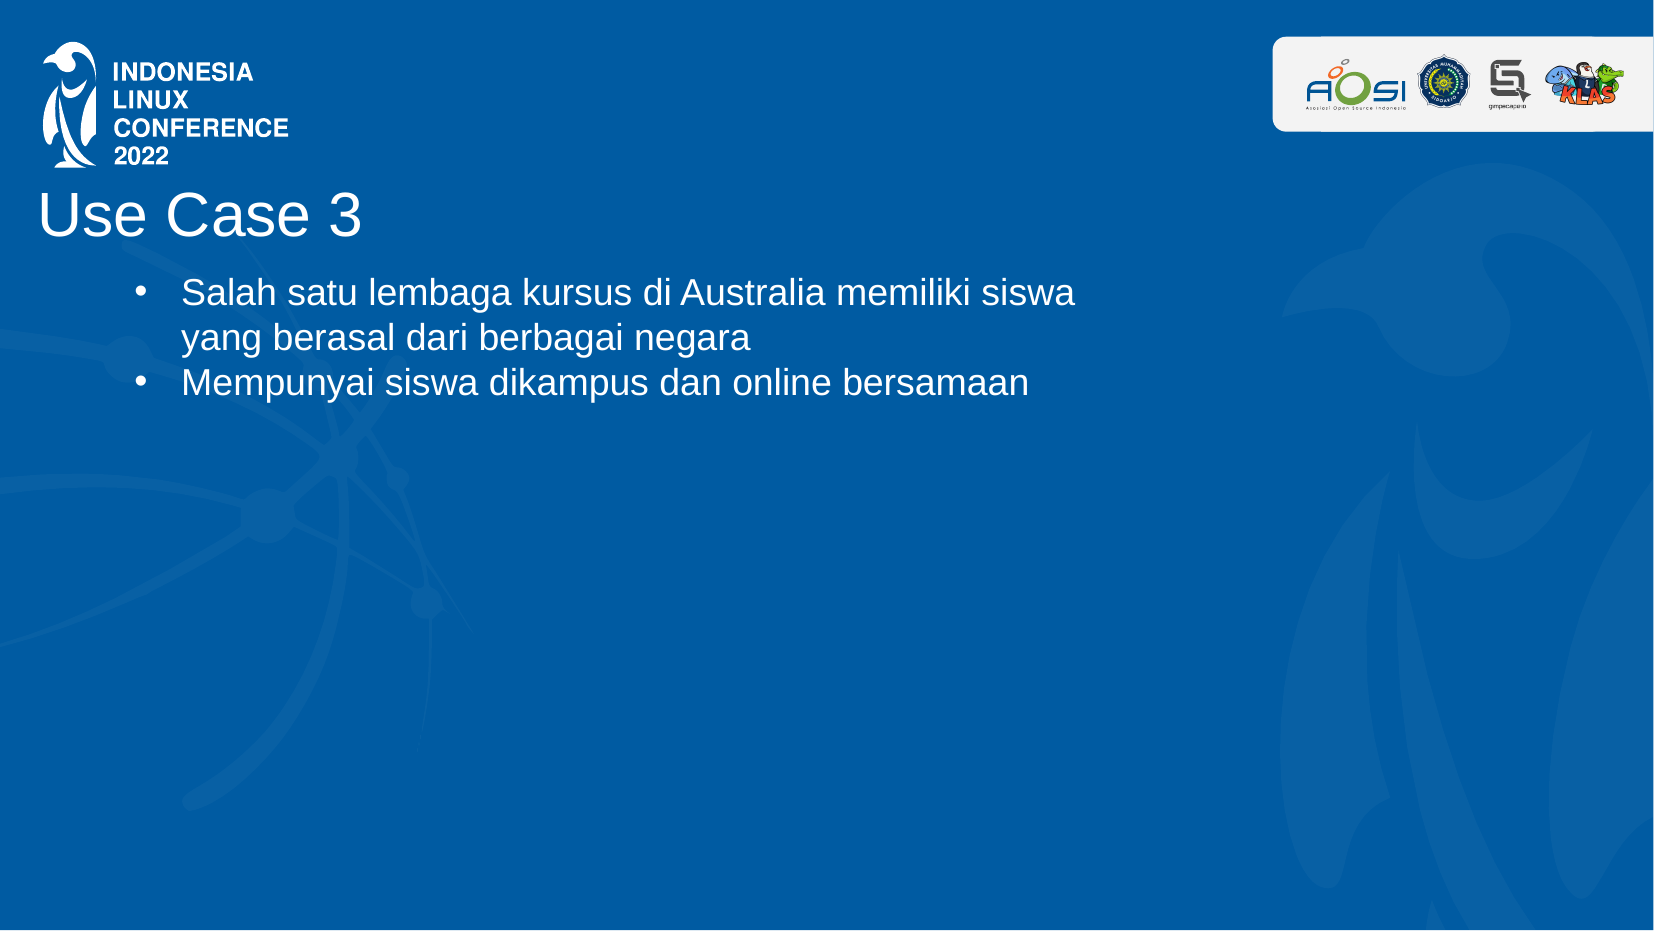

Use Case 3
Salah satu lembaga kursus di Australia memiliki siswa yang berasal dari berbagai negara
Mempunyai siswa dikampus dan online bersamaan